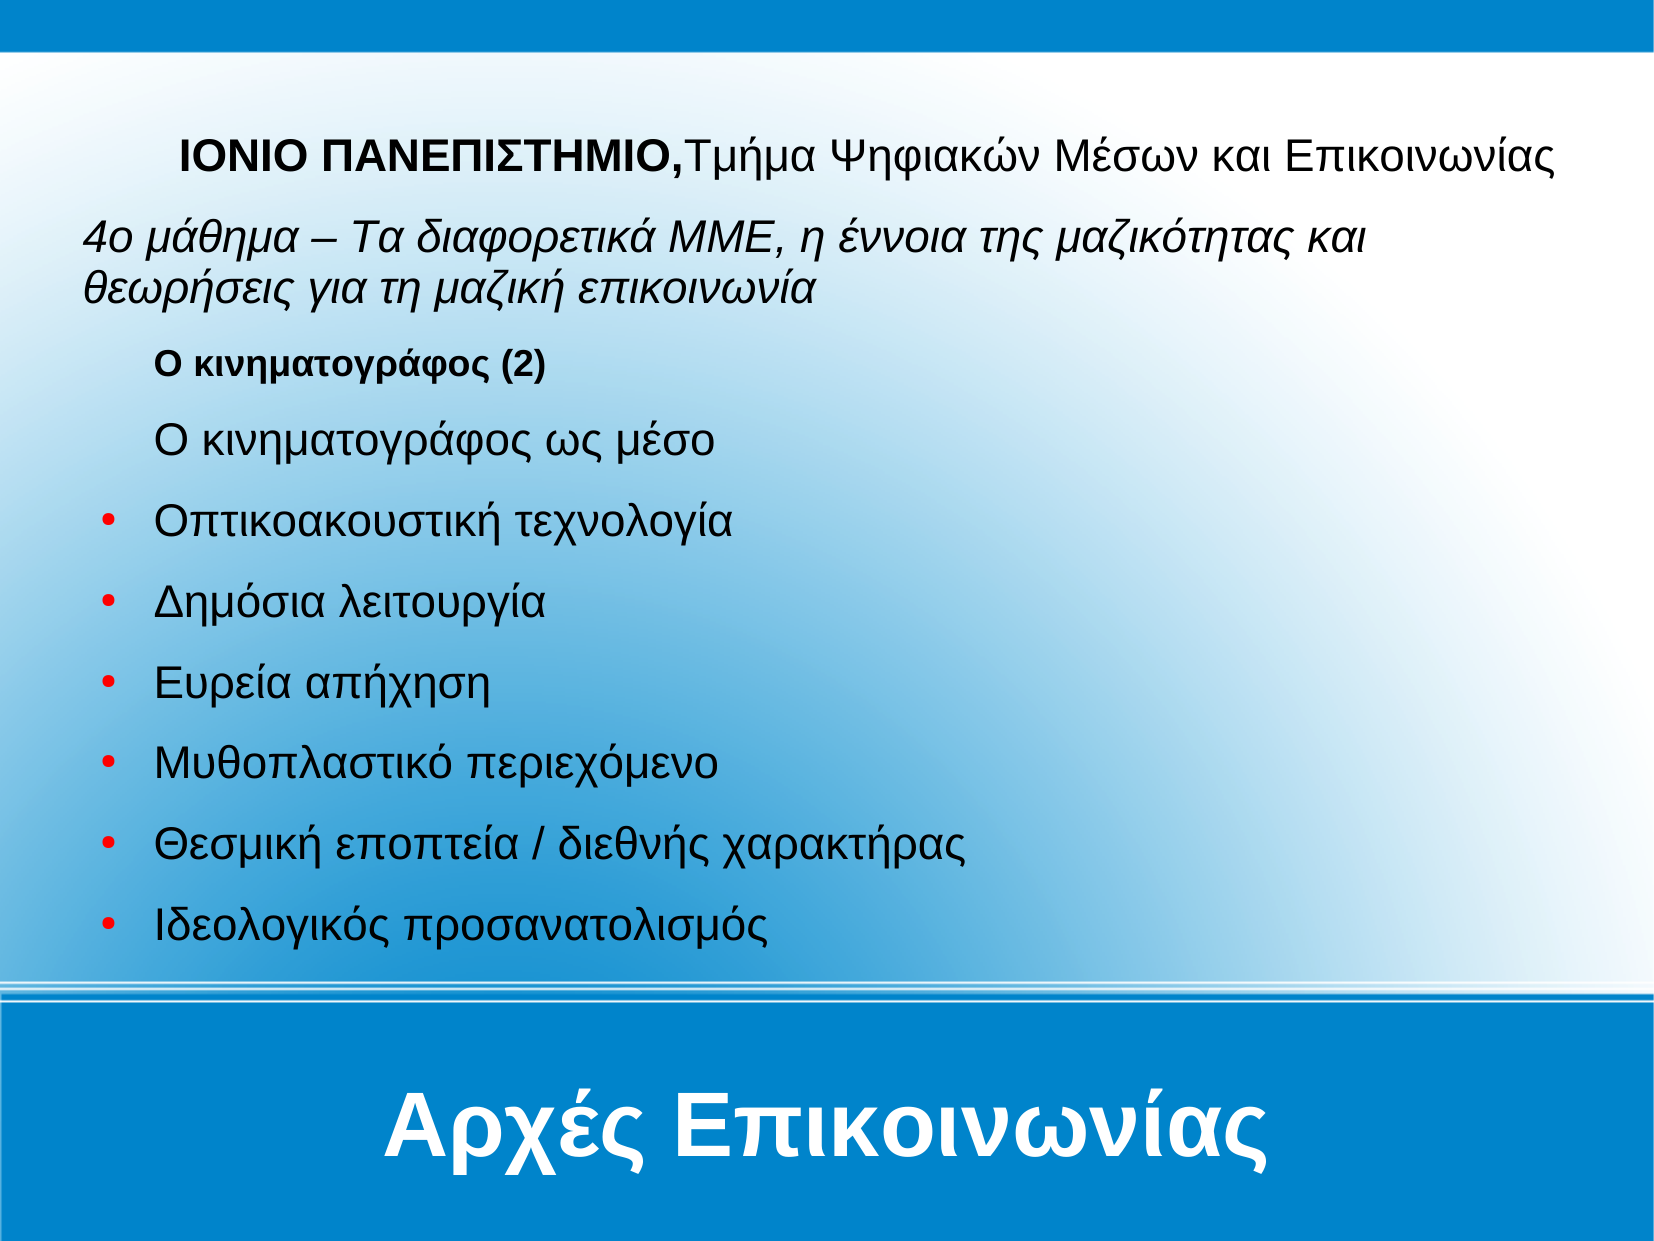

ΙΟΝΙΟ ΠΑΝΕΠΙΣΤΗΜΙΟ,Τμήμα Ψηφιακών Μέσων και Επικοινωνίας
4ο μάθημα – Τα διαφορετικά ΜΜΕ, η έννοια της μαζικότητας και θεωρήσεις για τη μαζική επικοινωνία
Ο κινηματογράφος (2)
Ο κινηματογράφος ως μέσο
Οπτικοακουστική τεχνολογία
Δημόσια λειτουργία
Ευρεία απήχηση
Μυθοπλαστικό περιεχόμενο
Θεσμική εποπτεία / διεθνής χαρακτήρας
Ιδεολογικός προσανατολισμός
# Αρχές Επικοινωνίας